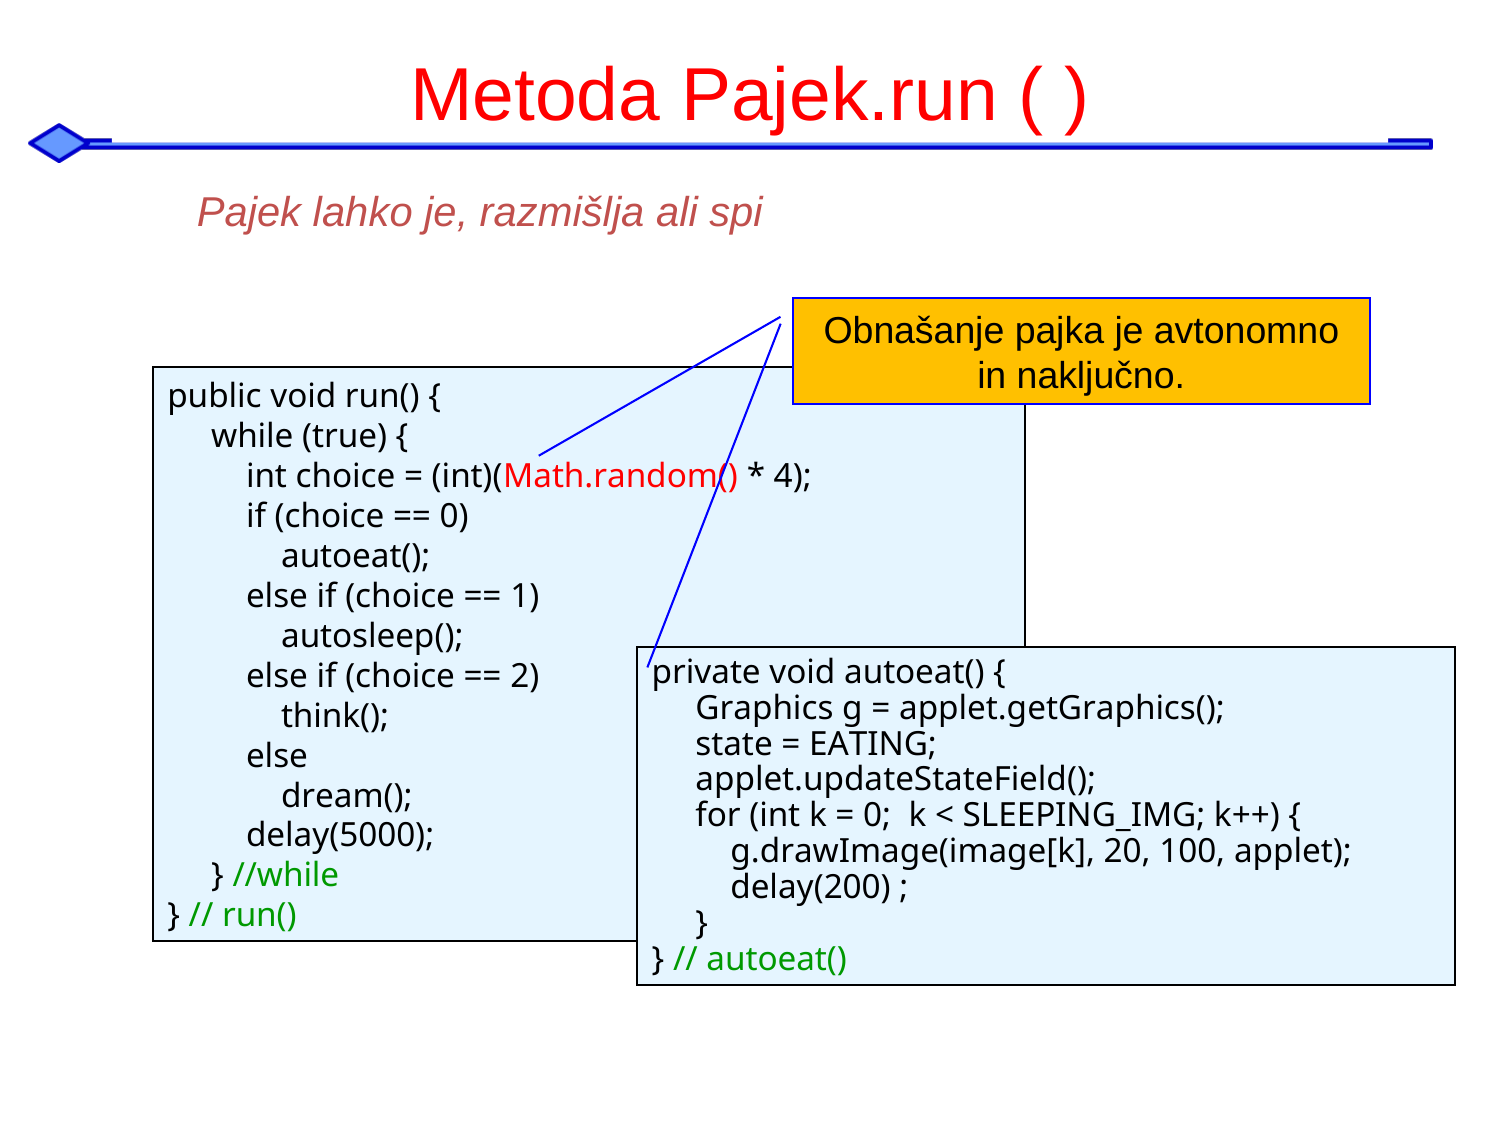

# Metoda Pajek.run ( )
Pajek lahko je, razmišlja ali spi
Obnašanje pajka je avtonomno in naključno.
public void run() {
 while (true) {
 int choice = (int)(Math.random() * 4);
 if (choice == 0)
 autoeat();
 else if (choice == 1)
 autosleep();
 else if (choice == 2)
 think();
 else
 dream();
 delay(5000);
 } //while
} // run()
private void autoeat() {
 Graphics g = applet.getGraphics();
 state = EATING;
 applet.updateStateField();
 for (int k = 0; k < SLEEPING_IMG; k++) {
 g.drawImage(image[k], 20, 100, applet);
 delay(200) ;
 }
} // autoeat()